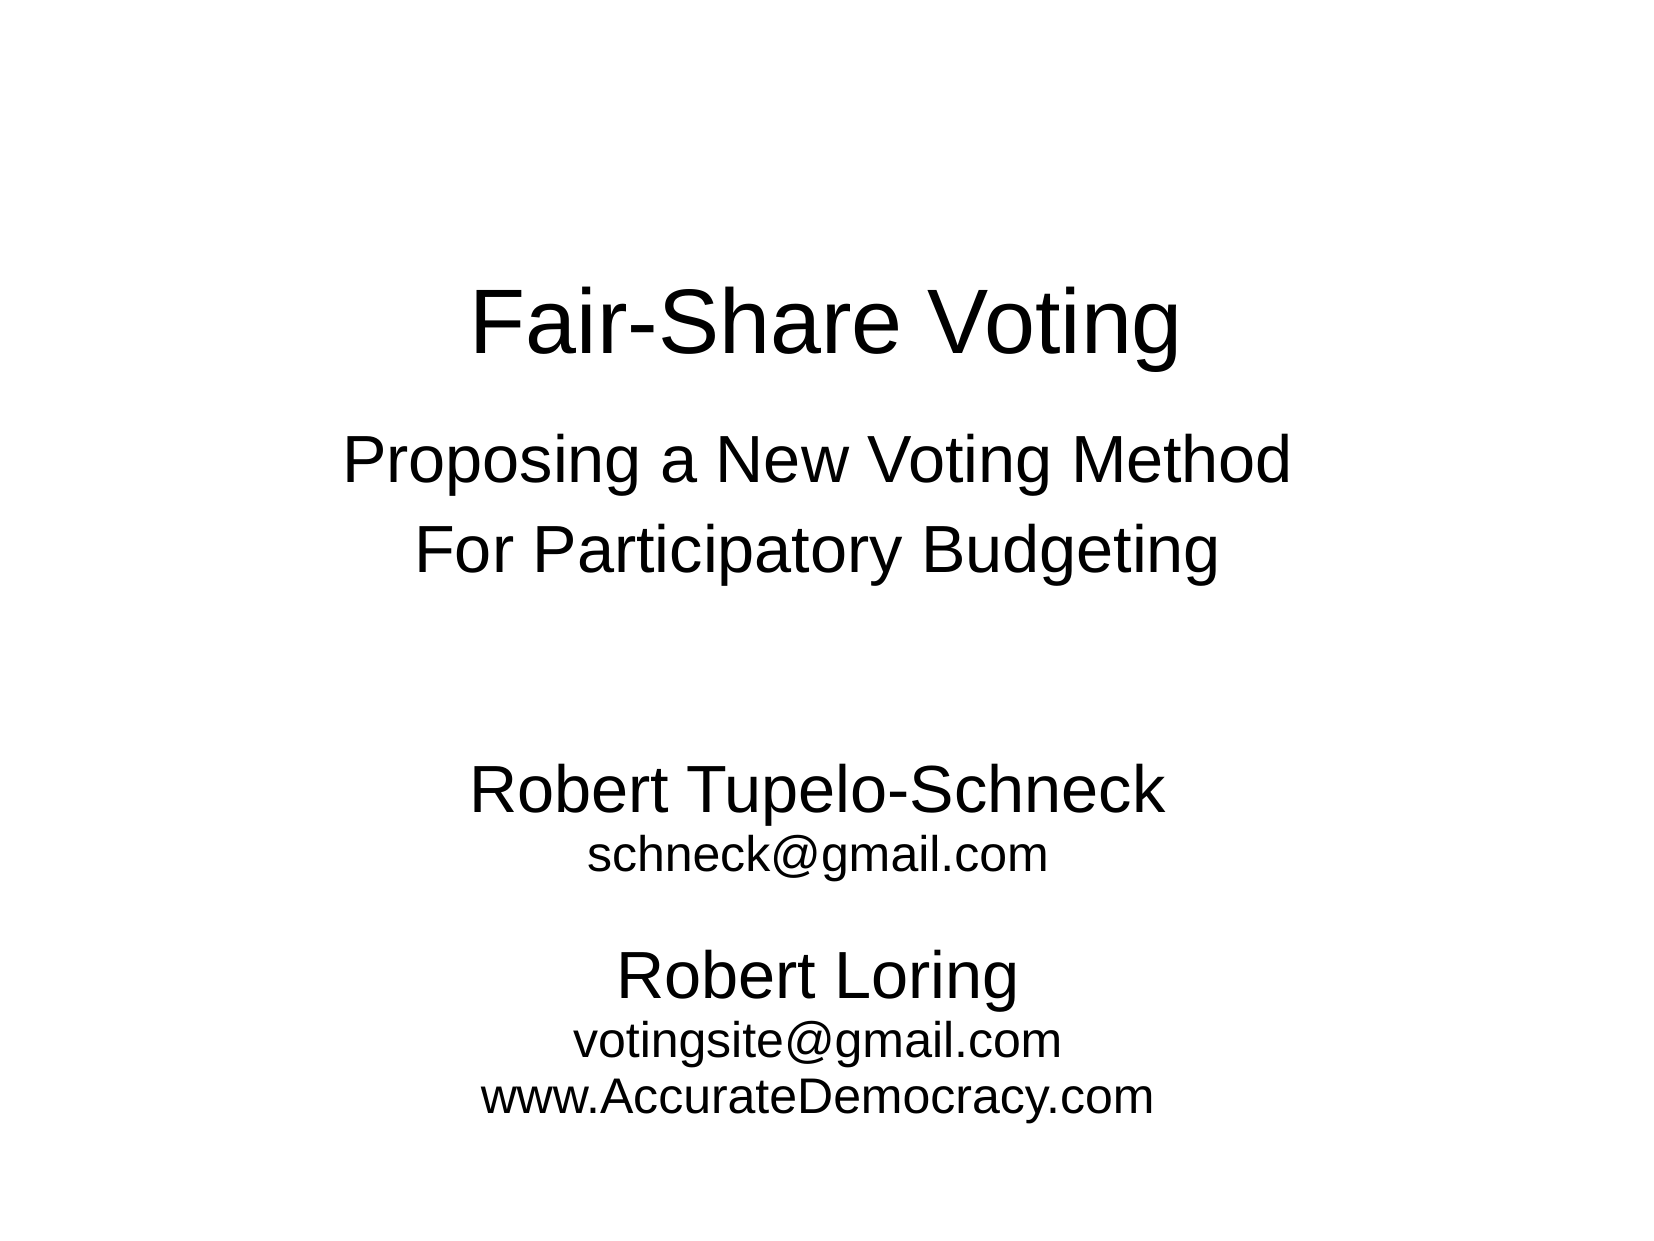

# Fair-Share Voting
Proposing a New Voting Method
For Participatory Budgeting
Robert Tupelo-Schneck
schneck@gmail.com
Robert Loring
votingsite@gmail.com
www.AccurateDemocracy.com